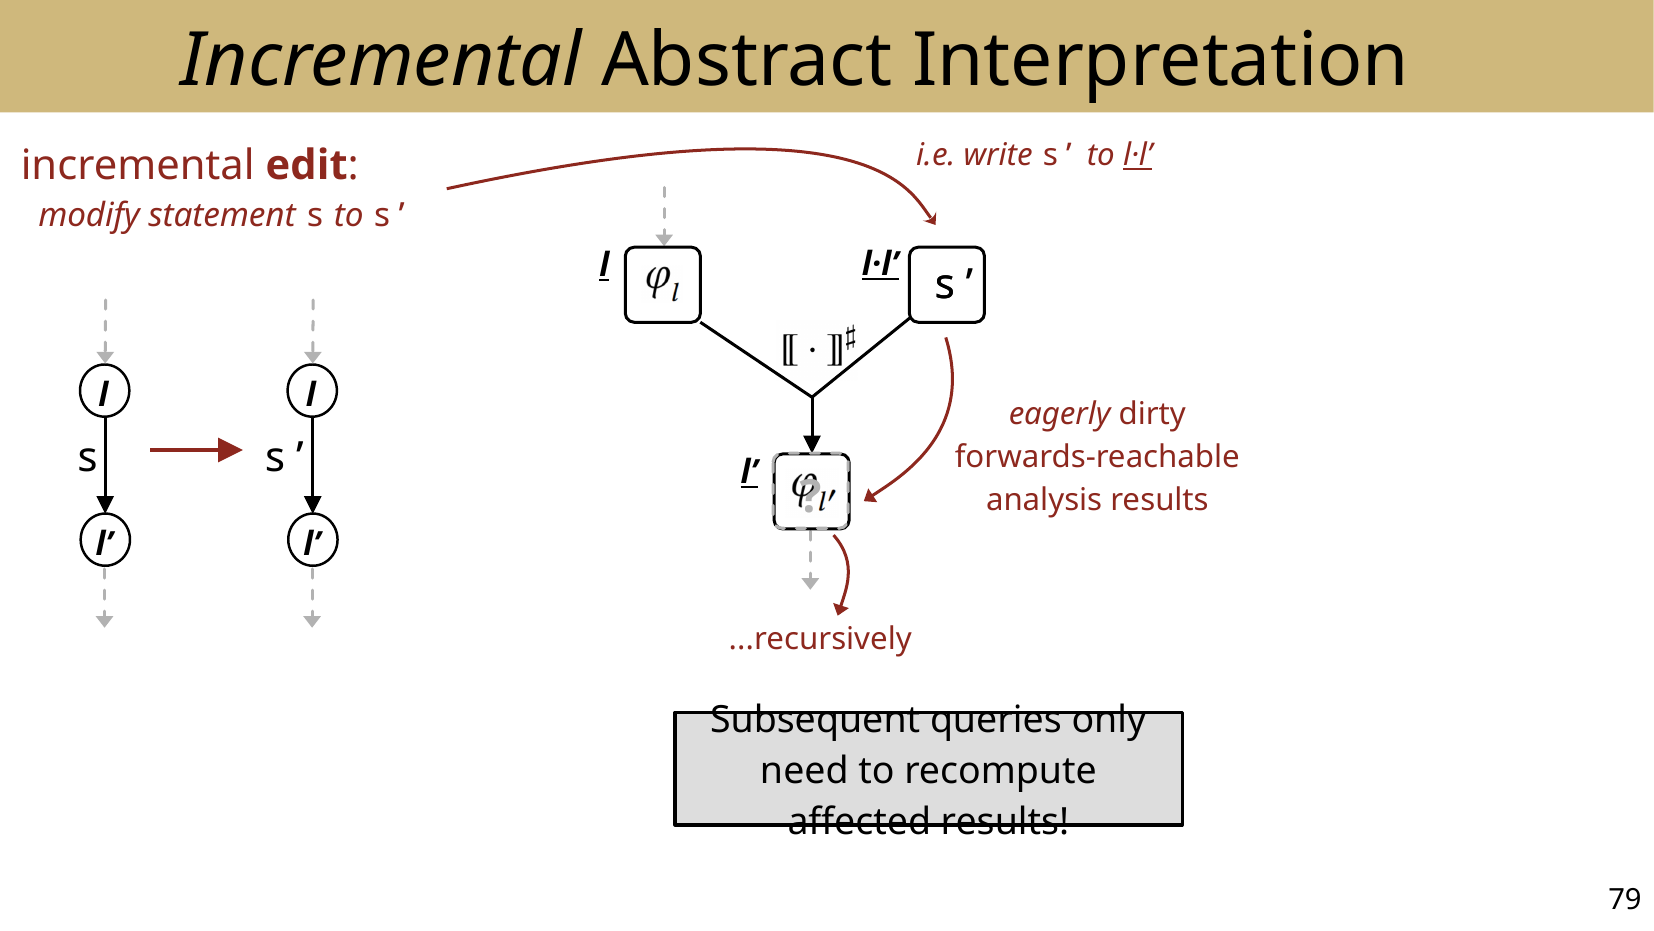

# Incremental Abstract Interpretation
i.e. write s’ to l·l’
incremental edit:
 modify statement s to s’
l·l’
l
s
s’
l
l
s
s’
l’
l’
eagerly dirty
forwards-reachable analysis results
l’
?
...recursively
Subsequent queries only need to recompute affected results!